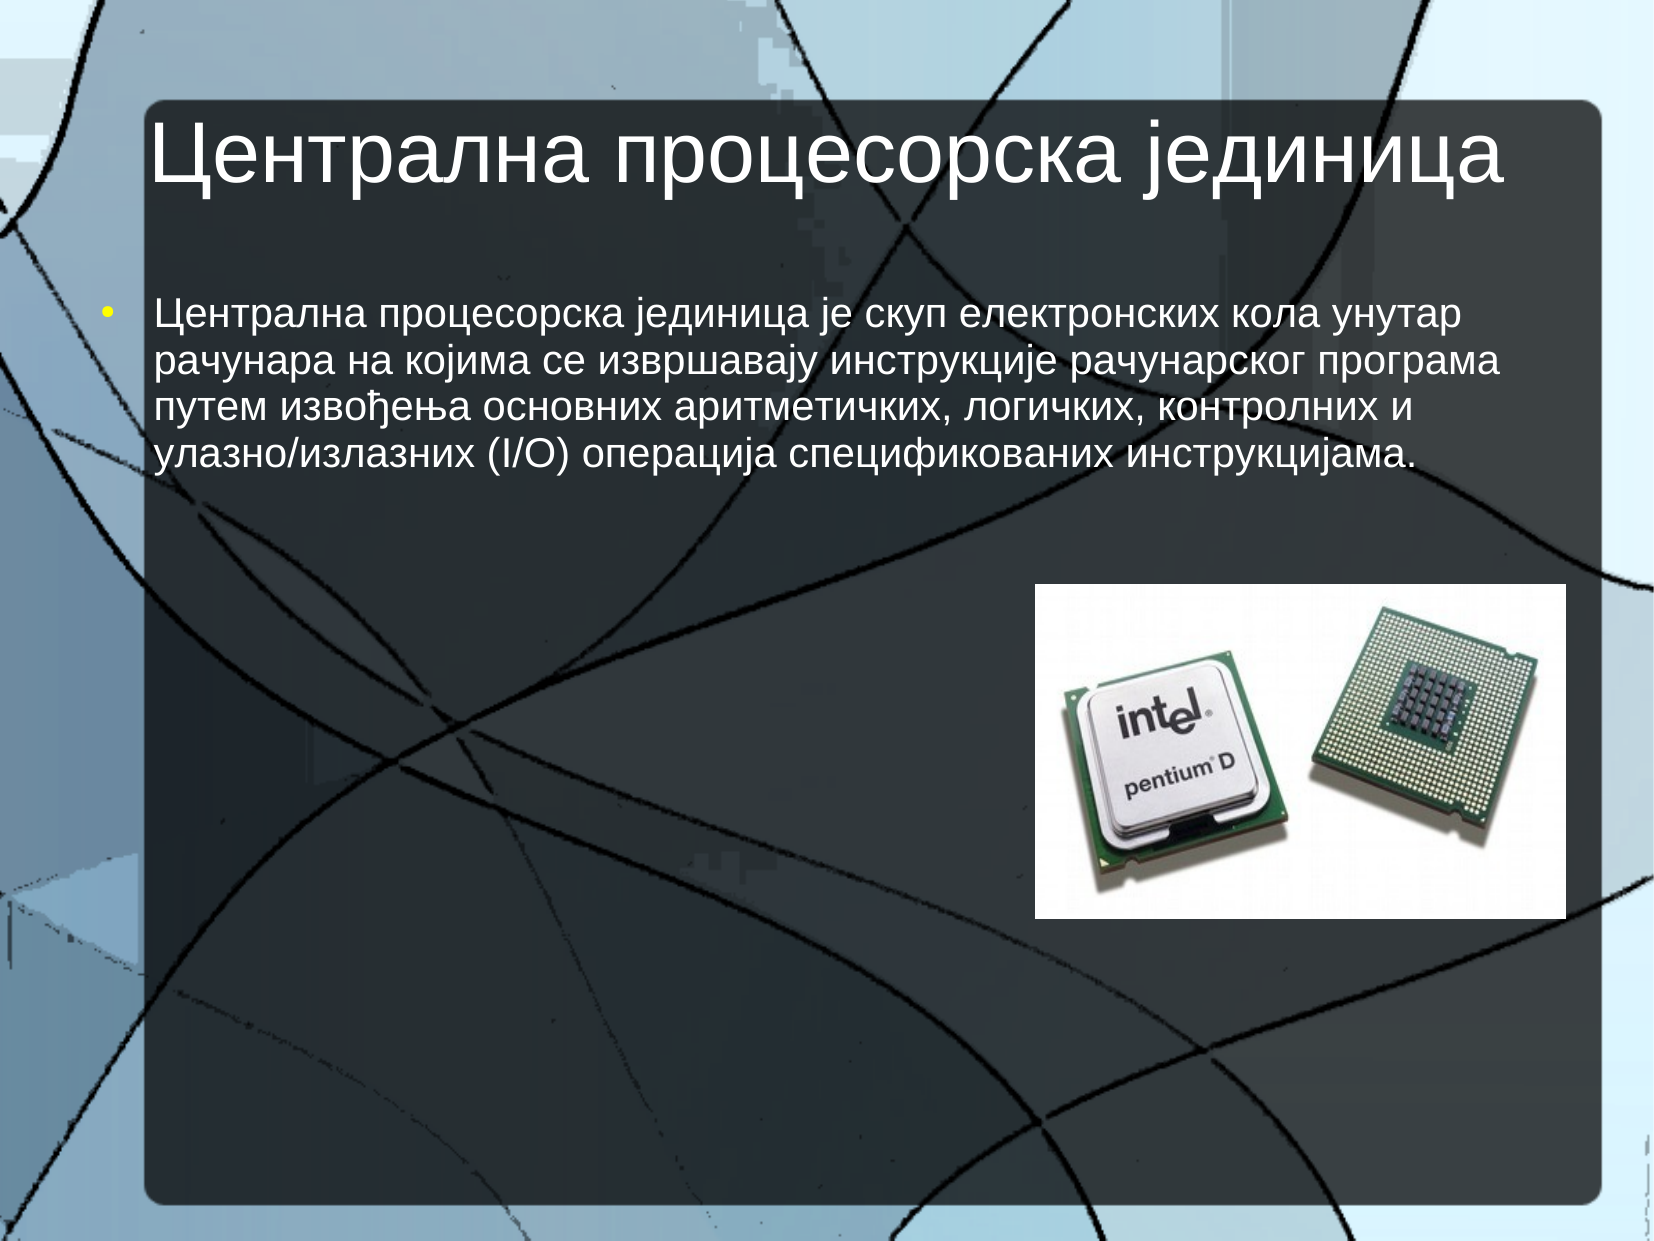

# Централна процесорска јединица
Централна процесорска јединица је скуп електронских кола унутар рачунара на којима се извршавају инструкције рачунарског програма путем извођења основних аритметичких, логичких, контролних и улазно/излазних (I/O) операција спецификованих инструкцијама.